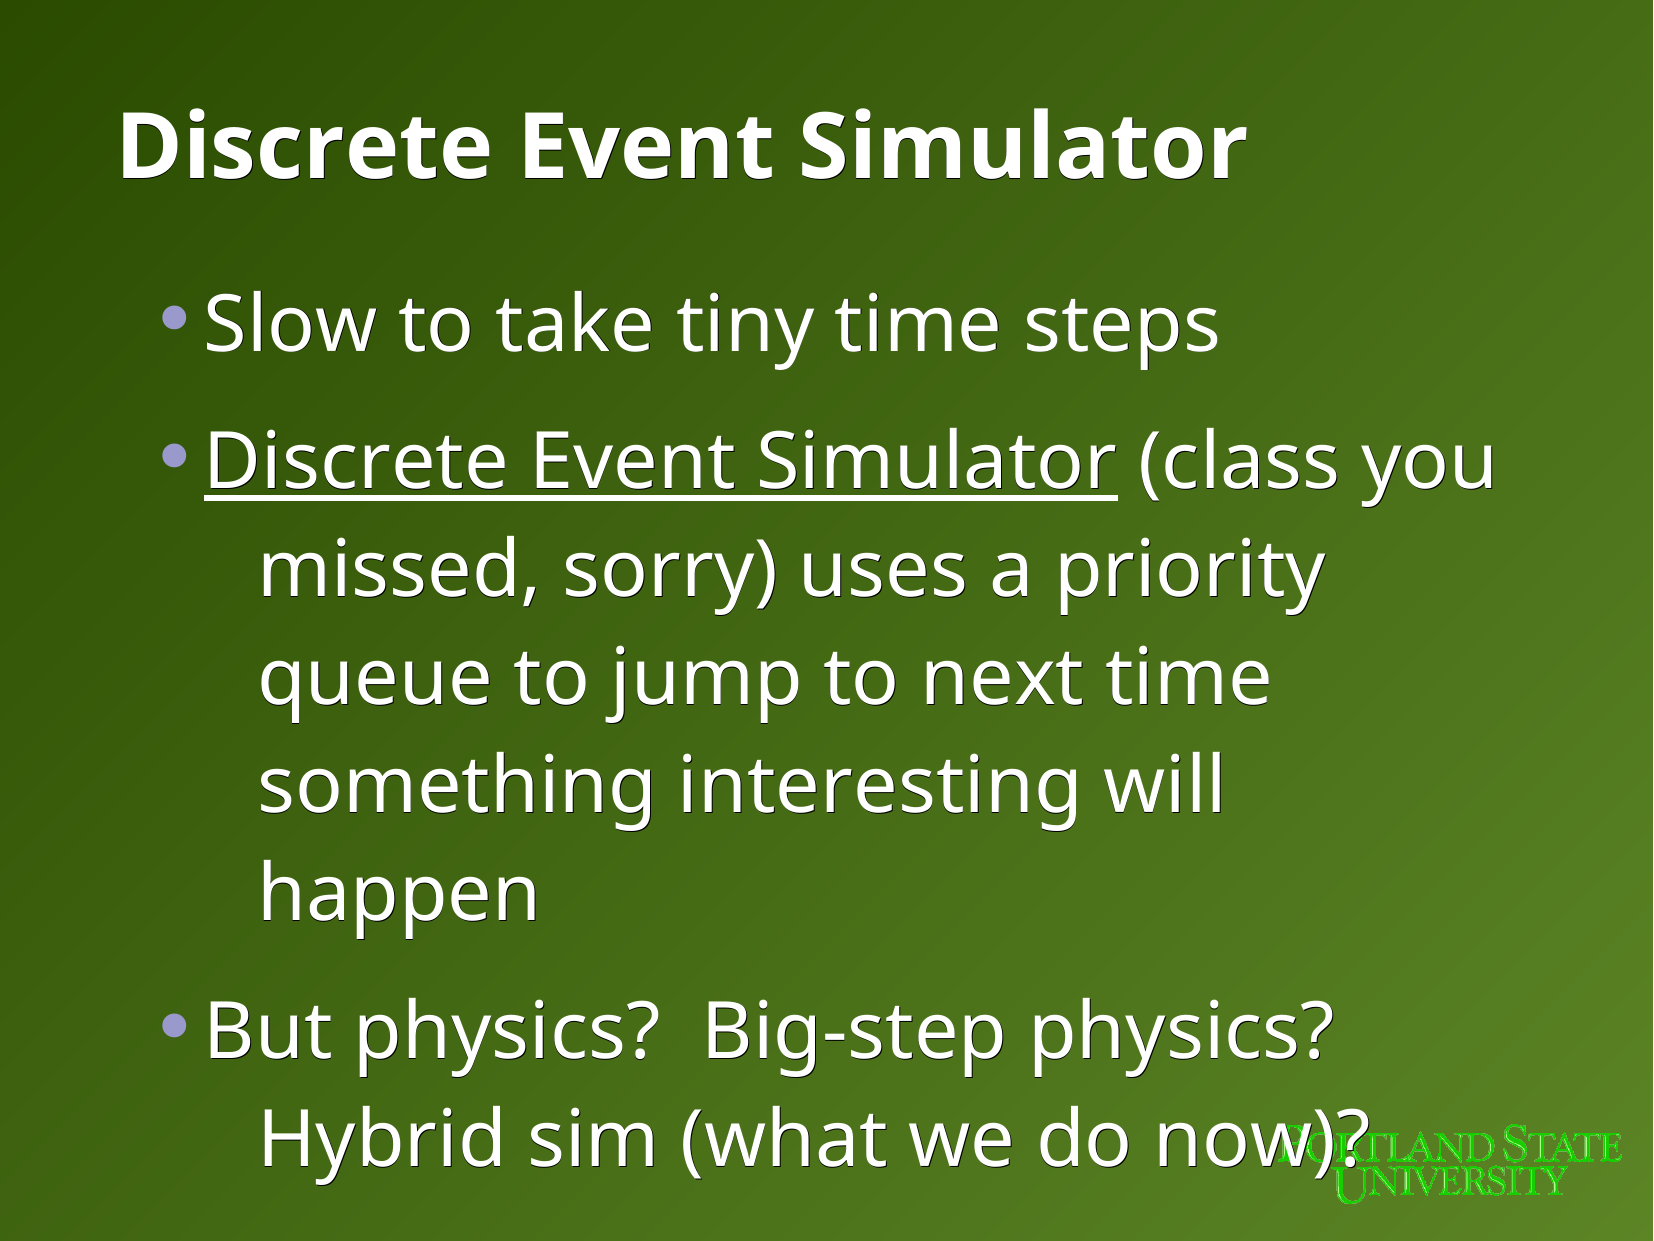

# Discrete Event Simulator
Slow to take tiny time steps
Discrete Event Simulator (class you missed, sorry) uses a priority queue to jump to next time something interesting will happen
But physics? Big-step physics? Hybrid sim (what we do now)?